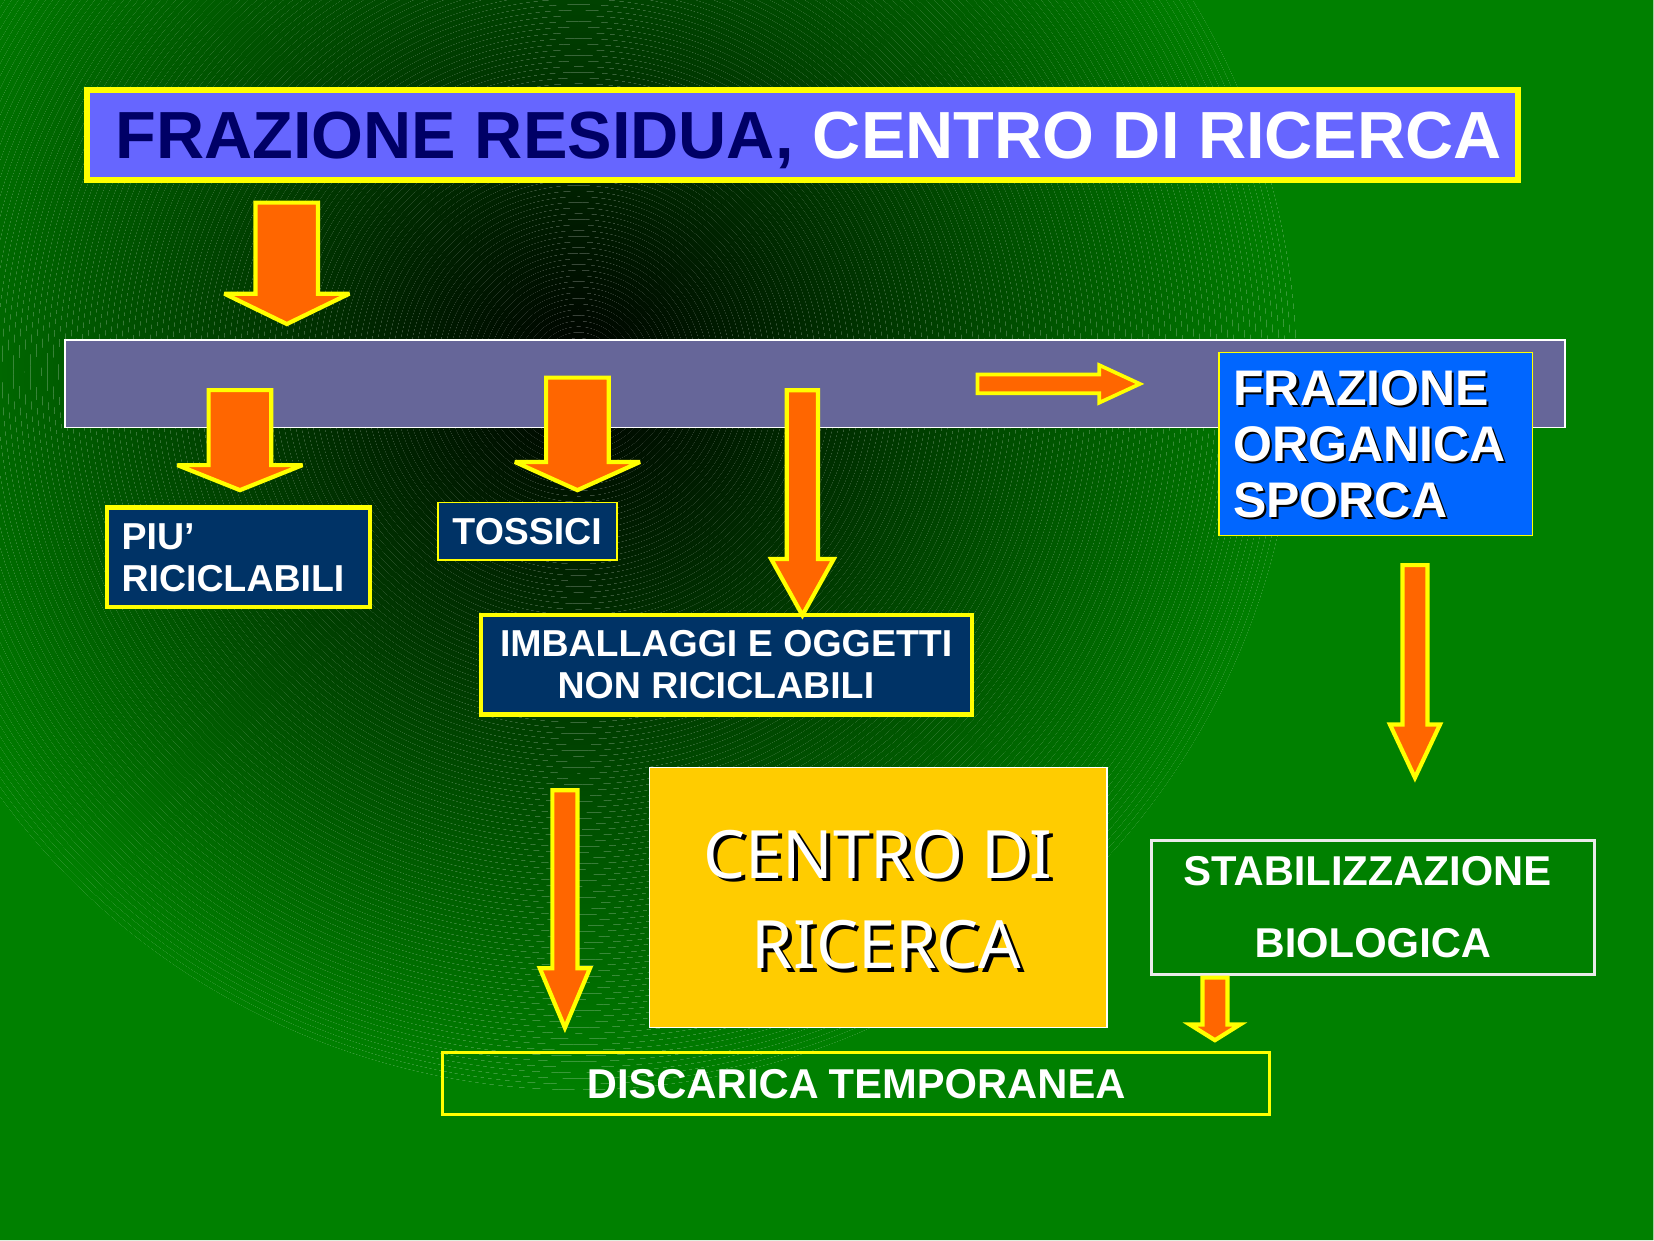

FRAZIONE RESIDUA, CENTRO DI RICERCA
FRAZIONE
ORGANICA
SPORCA
TOSSICI
PIU’
RICICLABILI
IMBALLAGGI E OGGETTI
NON RICICLABILI
CENTRO DI
 RICERCA
STABILIZZAZIONE
BIOLOGICA
DISCARICA TEMPORANEA